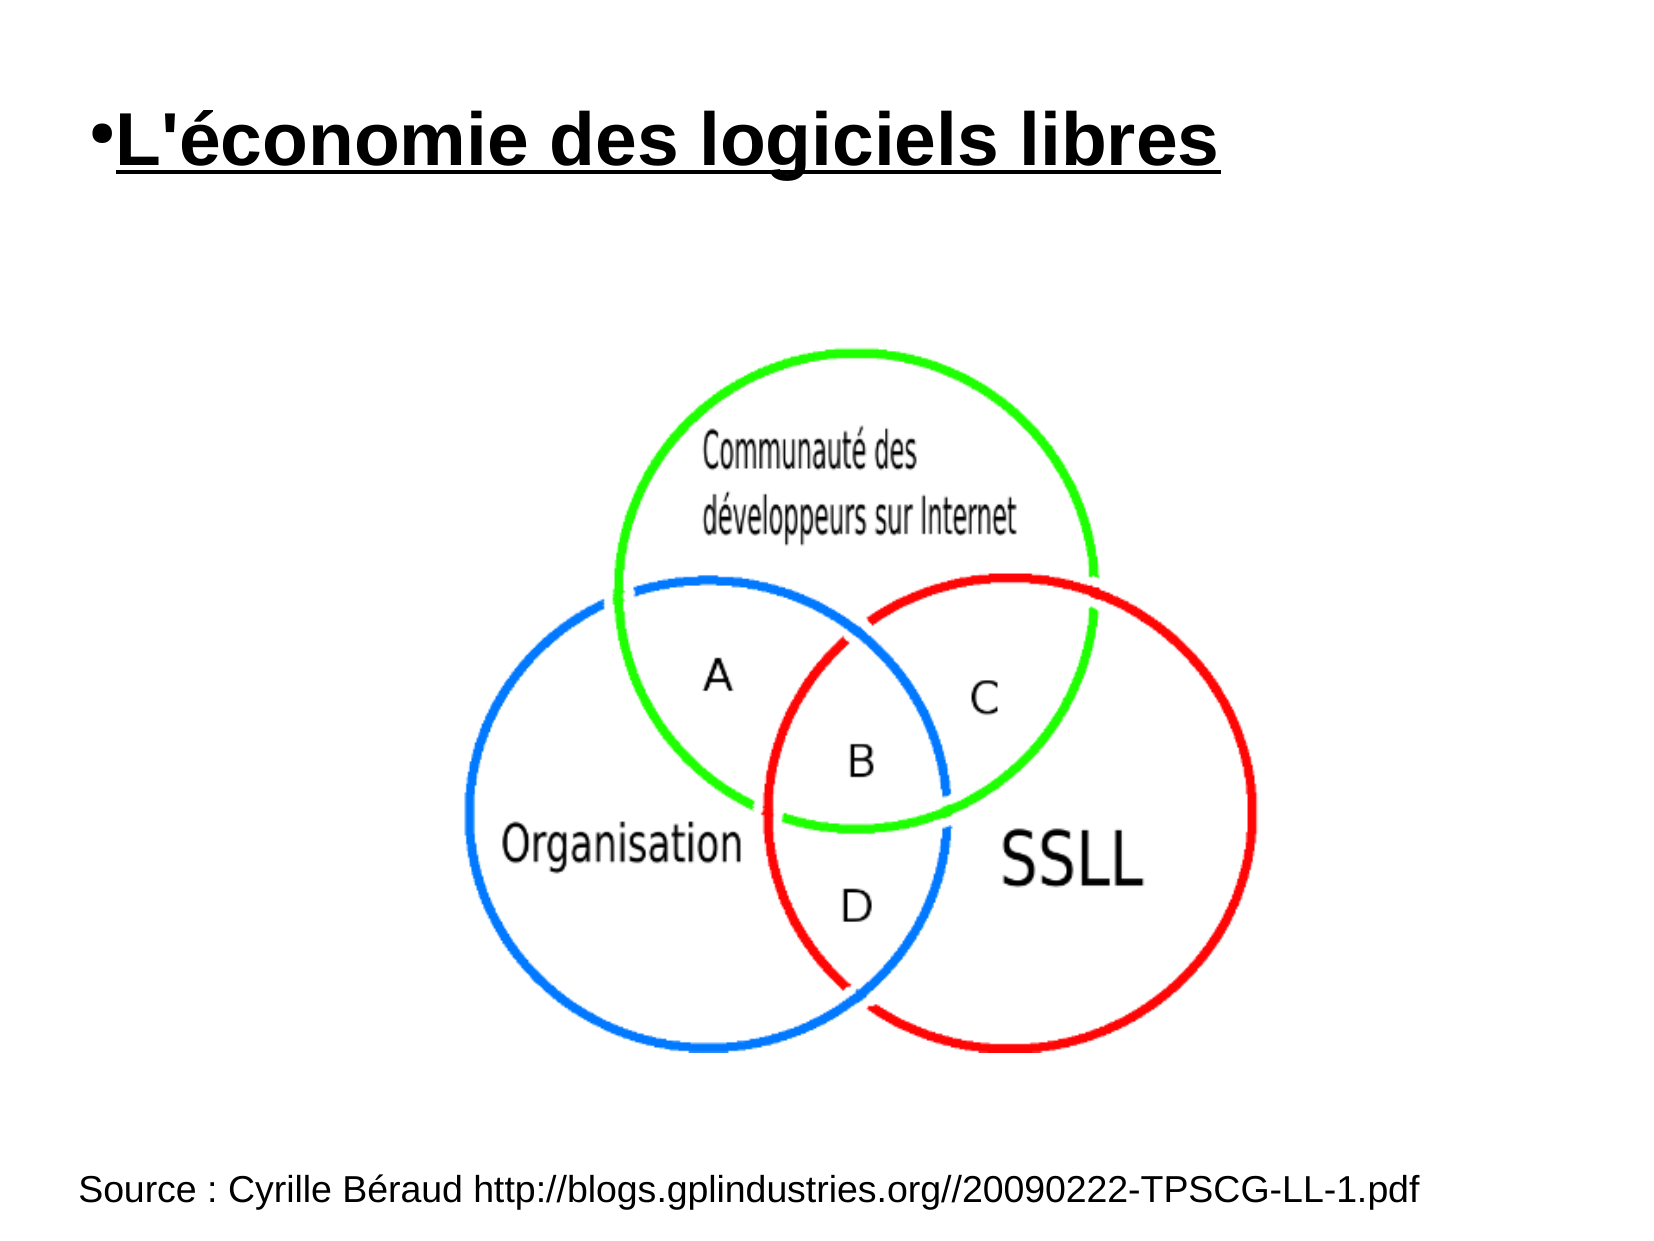

# L'économie des logiciels libres
Source : Cyrille Béraud http://blogs.gplindustries.org//20090222-TPSCG-LL-1.pdf